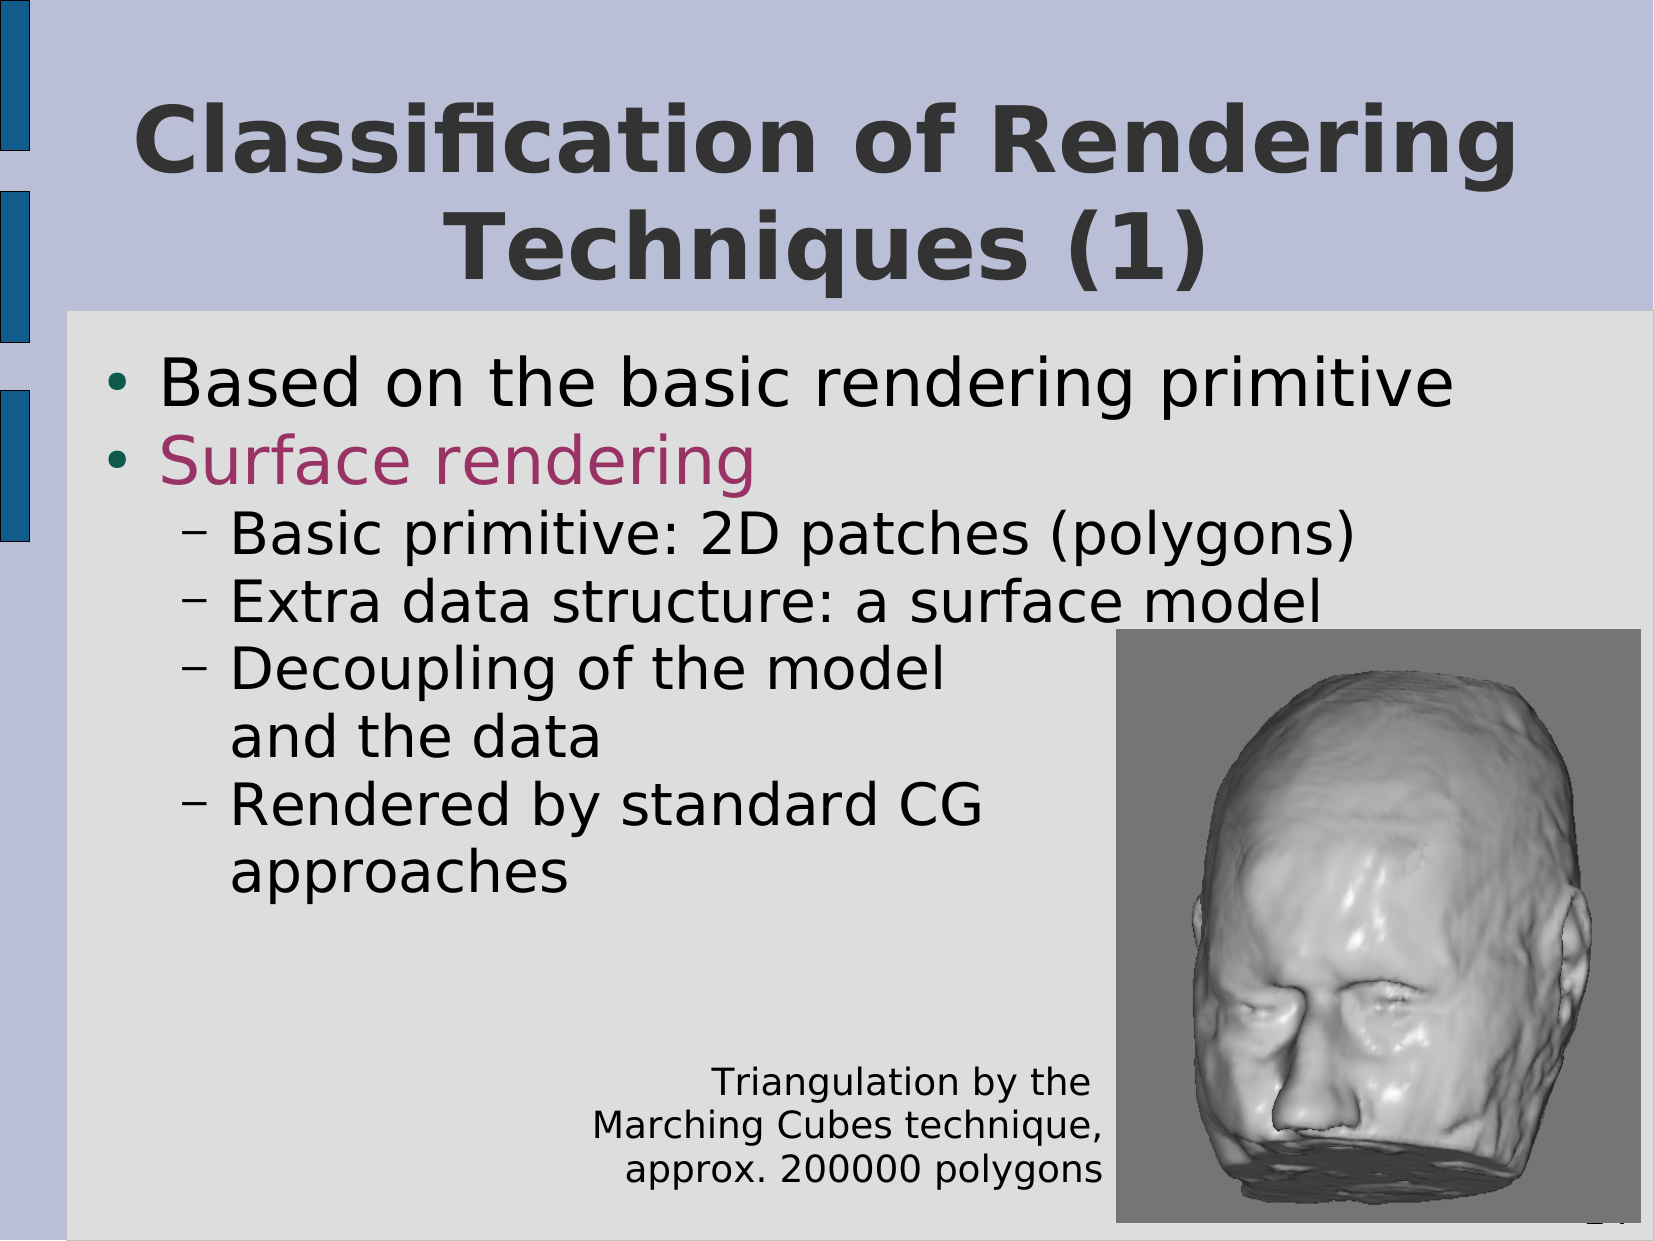

# Classification of Rendering Techniques (1)
Based on the basic rendering primitive
Surface rendering
Basic primitive: 2D patches (polygons)
Extra data structure: a surface model
Decoupling of the model 									and the data
Rendered by standard CG 					approaches
Triangulation by the
Marching Cubes technique,
approx. 200000 polygons